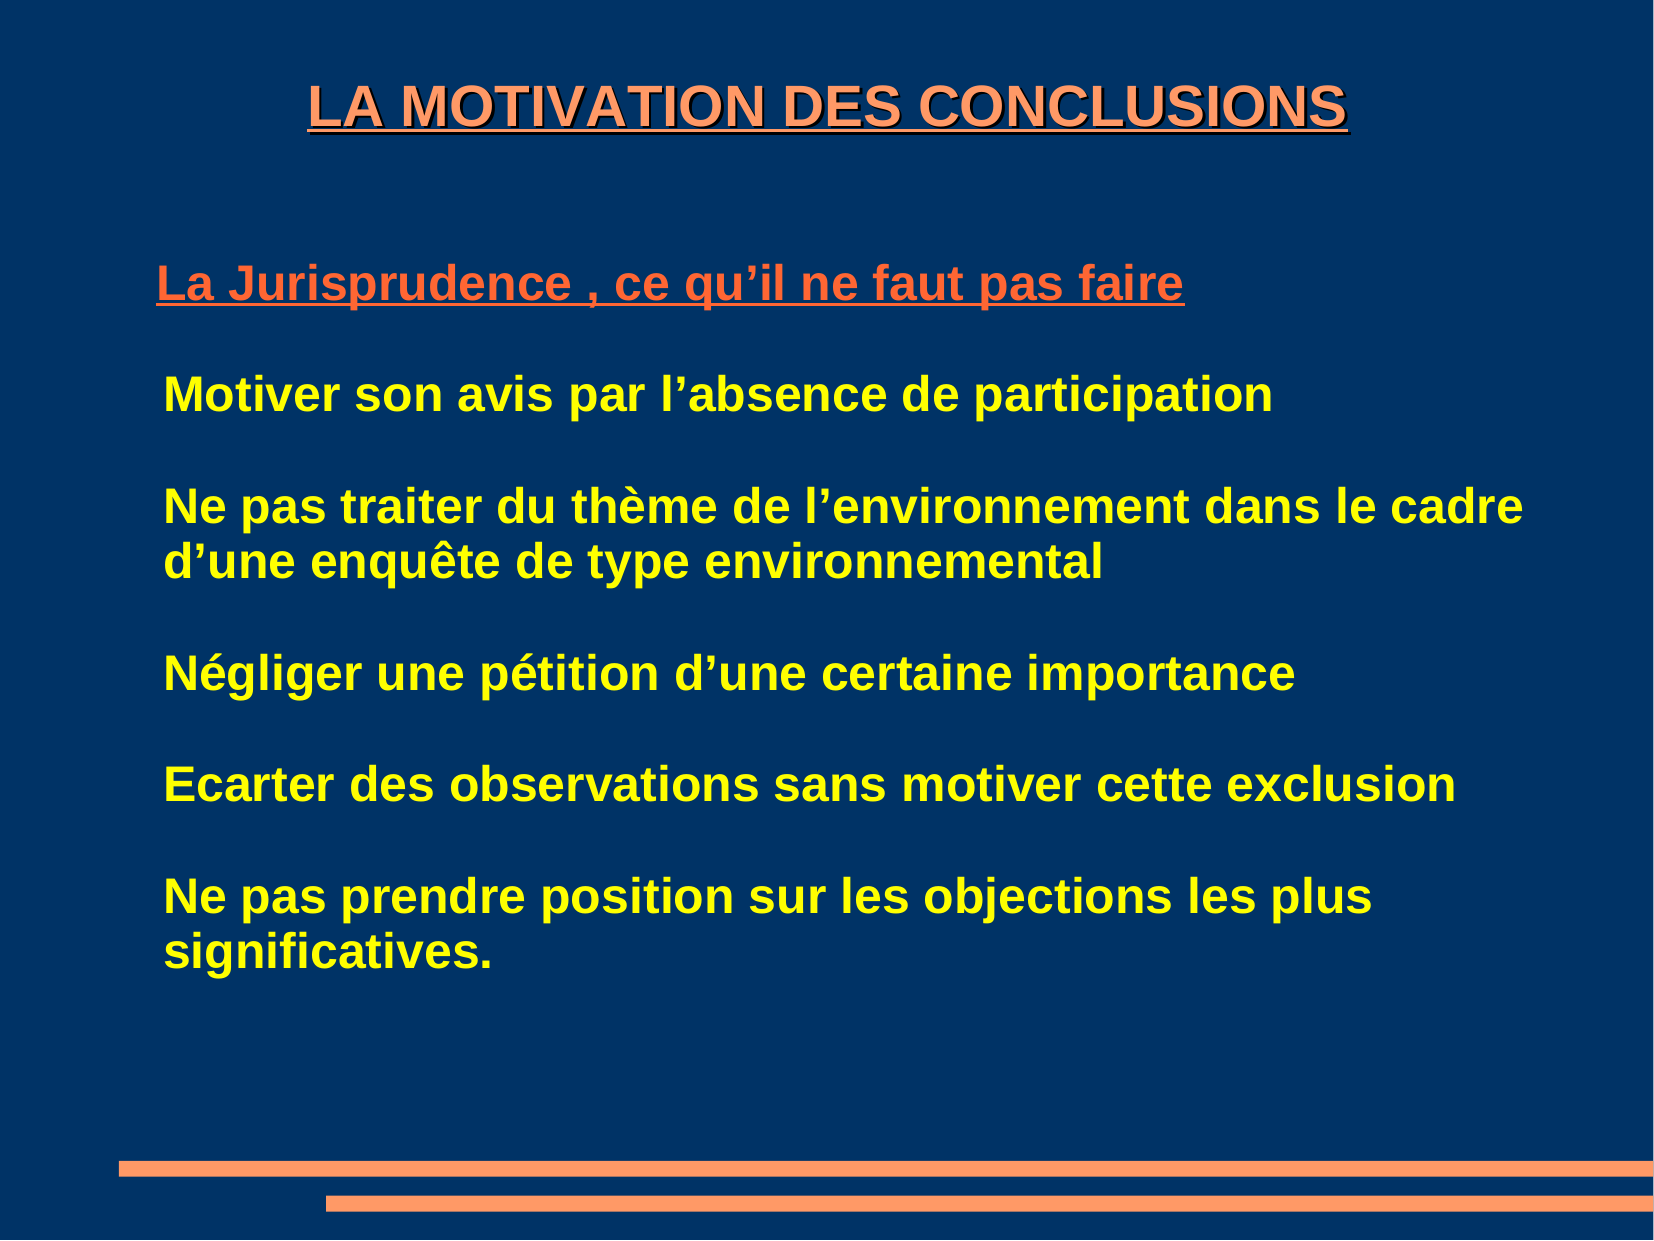

# LA MOTIVATION DES CONCLUSIONS
La Jurisprudence , ce qu’il ne faut pas faire
Motiver son avis par l’absence de participation
Ne pas traiter du thème de l’environnement dans le cadre d’une enquête de type environnemental
Négliger une pétition d’une certaine importance
Ecarter des observations sans motiver cette exclusion
Ne pas prendre position sur les objections les plus significatives.